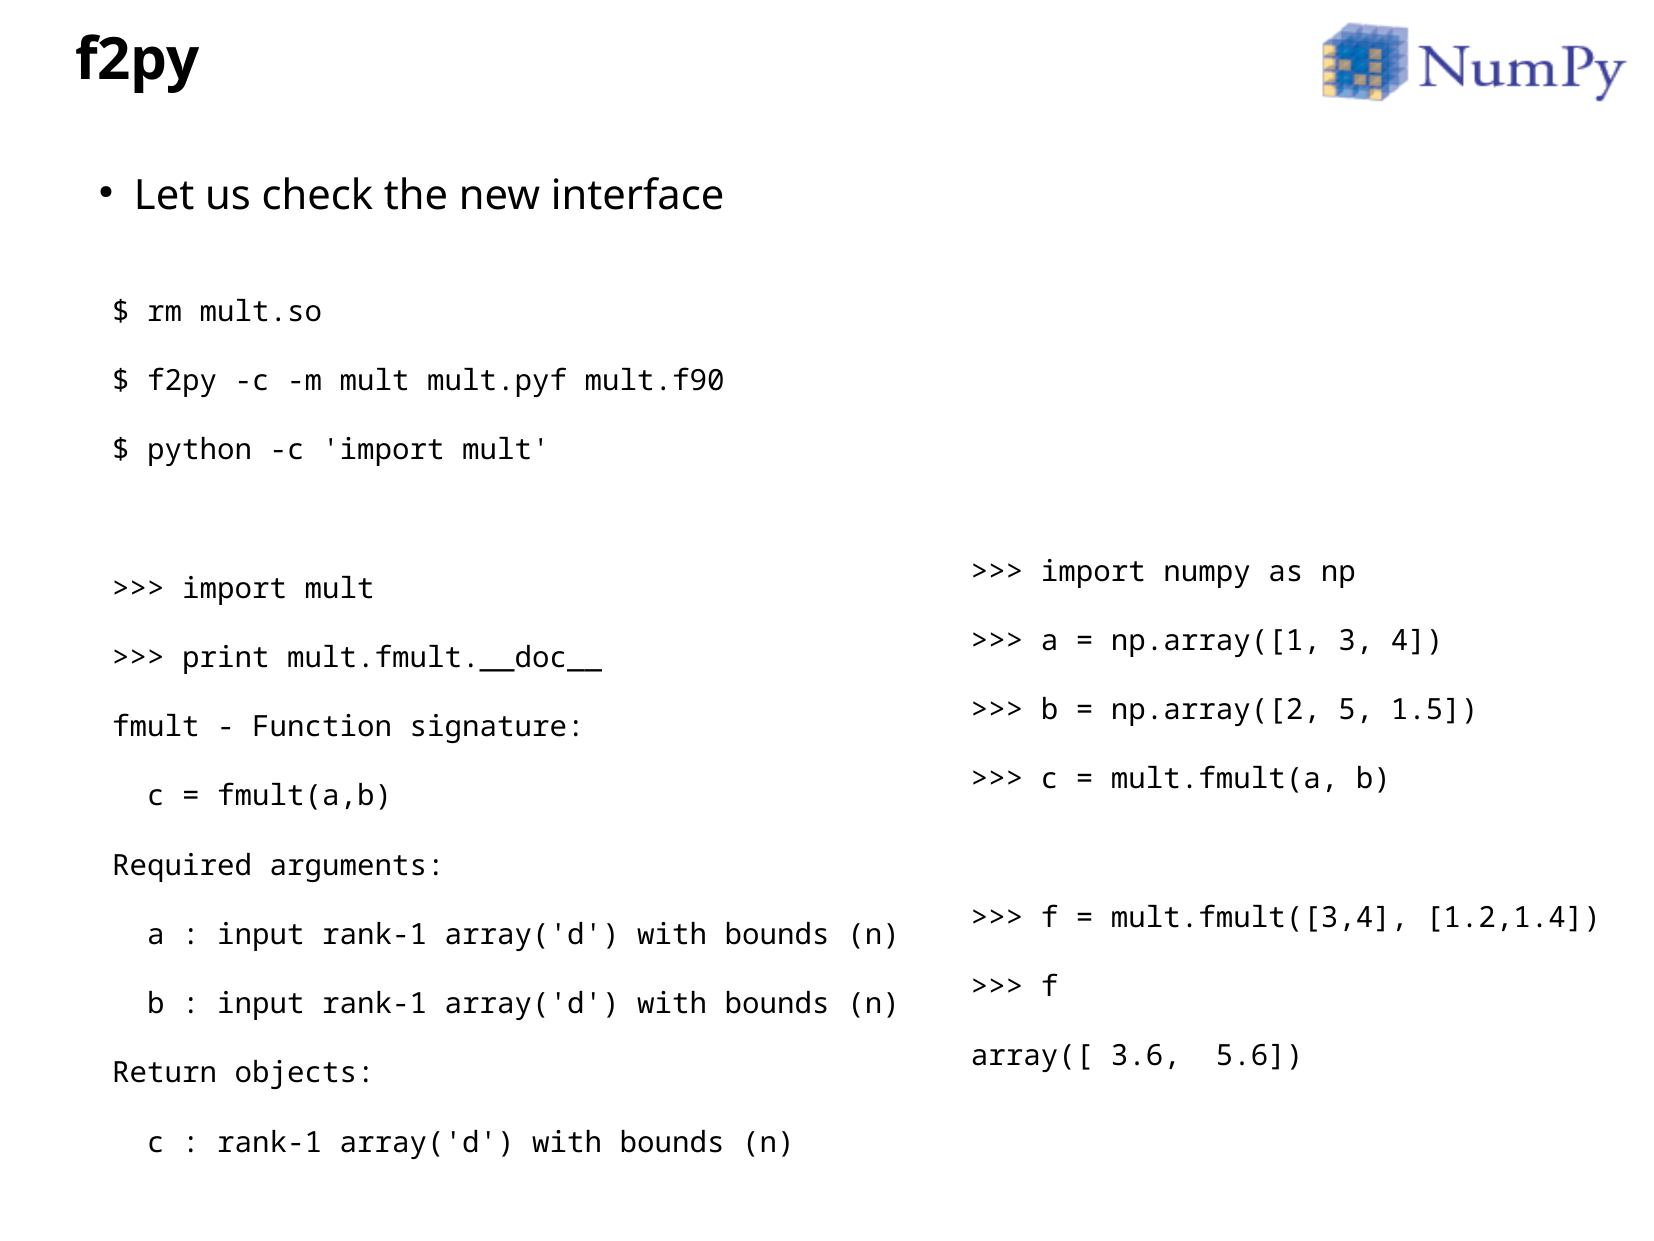

# f2py
Let us check the new interface
$ rm mult.so
$ f2py -c -m mult mult.pyf mult.f90
$ python -c 'import mult'
>>> import mult
>>> print mult.fmult.__doc__
fmult - Function signature:
 c = fmult(a,b)
Required arguments:
 a : input rank-1 array('d') with bounds (n)
 b : input rank-1 array('d') with bounds (n)
Return objects:
 c : rank-1 array('d') with bounds (n)
>>> import numpy as np
>>> a = np.array([1, 3, 4])
>>> b = np.array([2, 5, 1.5])
>>> c = mult.fmult(a, b)
>>> f = mult.fmult([3,4], [1.2,1.4])
>>> f
array([ 3.6, 5.6])